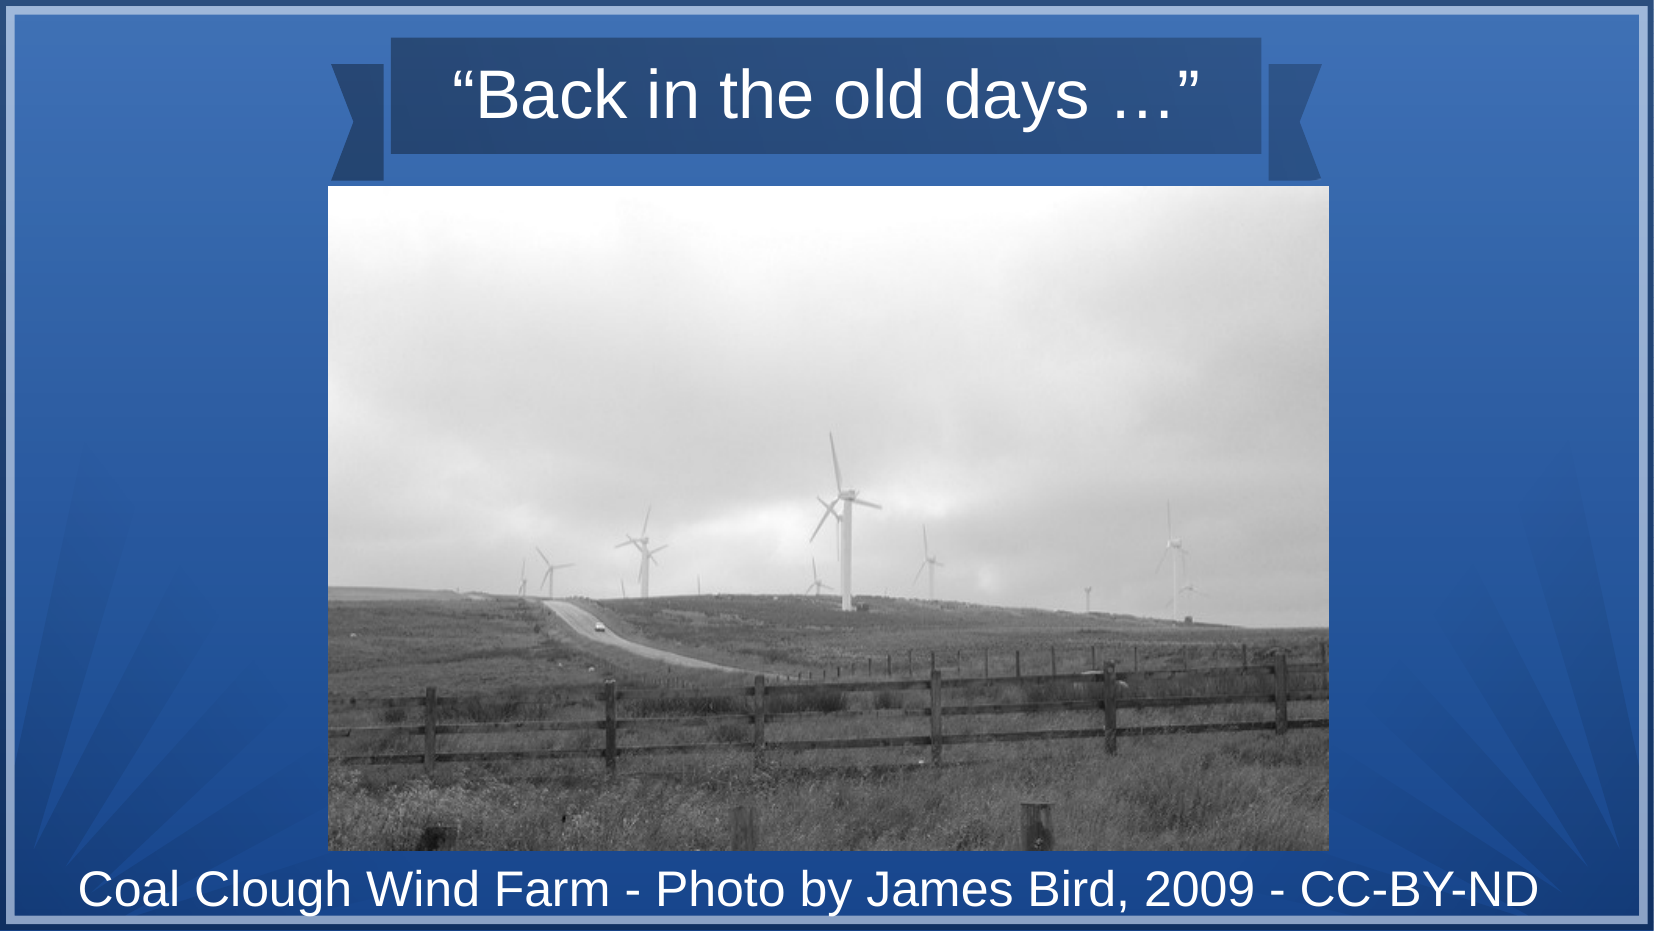

# “Back in the old days …”
Coal Clough Wind Farm - Photo by James Bird, 2009 - CC-BY-ND